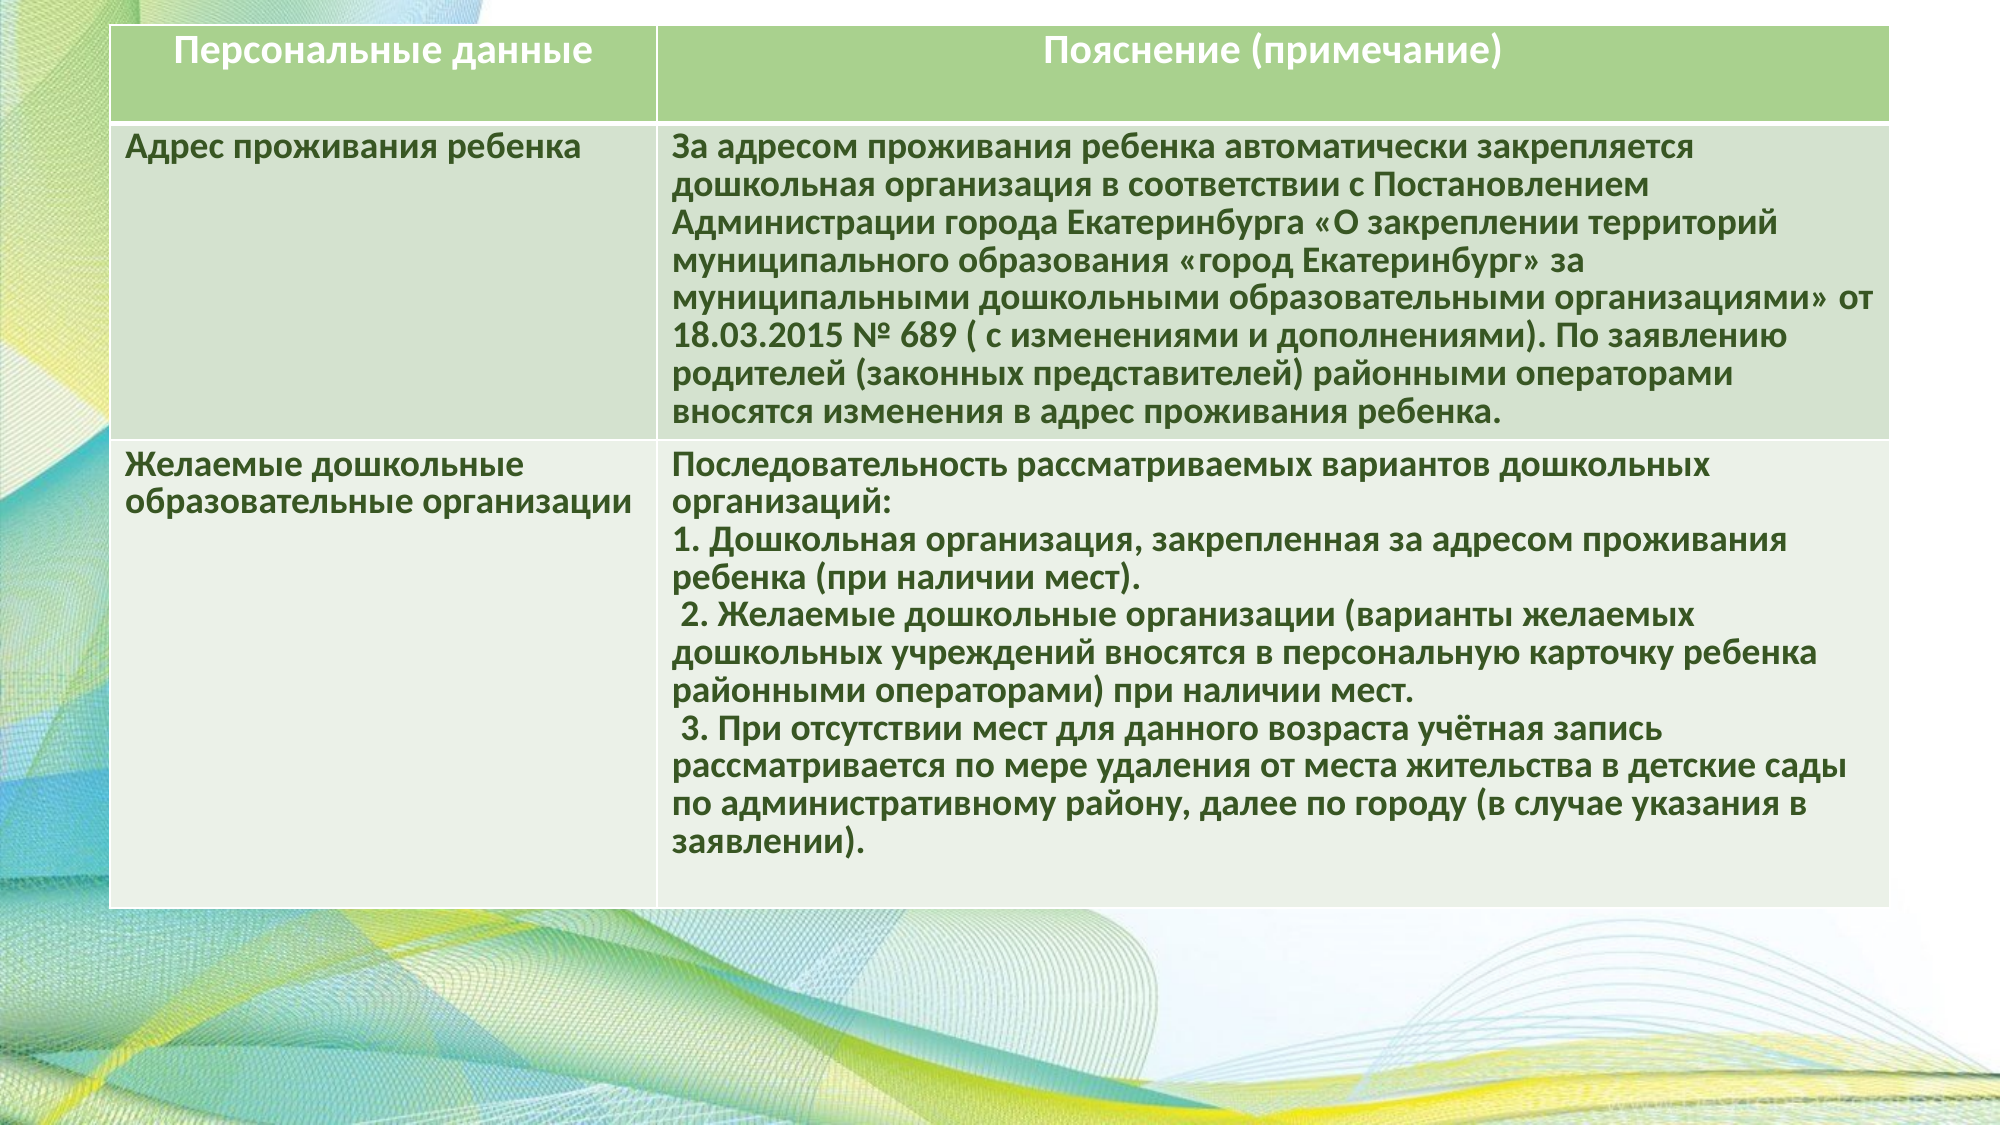

| Персональные данные | Пояснение (примечание) |
| --- | --- |
| Адрес проживания ребенка | За адресом проживания ребенка автоматически закрепляется дошкольная организация в соответствии с Постановлением Администрации города Екатеринбурга «О закреплении территорий муниципального образования «город Екатеринбург» за муниципальными дошкольными образовательными организациями» от 18.03.2015 № 689 ( с изменениями и дополнениями). По заявлению родителей (законных представителей) районными операторами вносятся изменения в адрес проживания ребенка. |
| Желаемые дошкольные образовательные организации | Последовательность рассматриваемых вариантов дошкольных организаций: 1. Дошкольная организация, закрепленная за адресом проживания ребенка (при наличии мест). 2. Желаемые дошкольные организации (варианты желаемых дошкольных учреждений вносятся в персональную карточку ребенка районными операторами) при наличии мест. 3. При отсутствии мест для данного возраста учётная запись рассматривается по мере удаления от места жительства в детские сады по административному району, далее по городу (в случае указания в заявлении). |